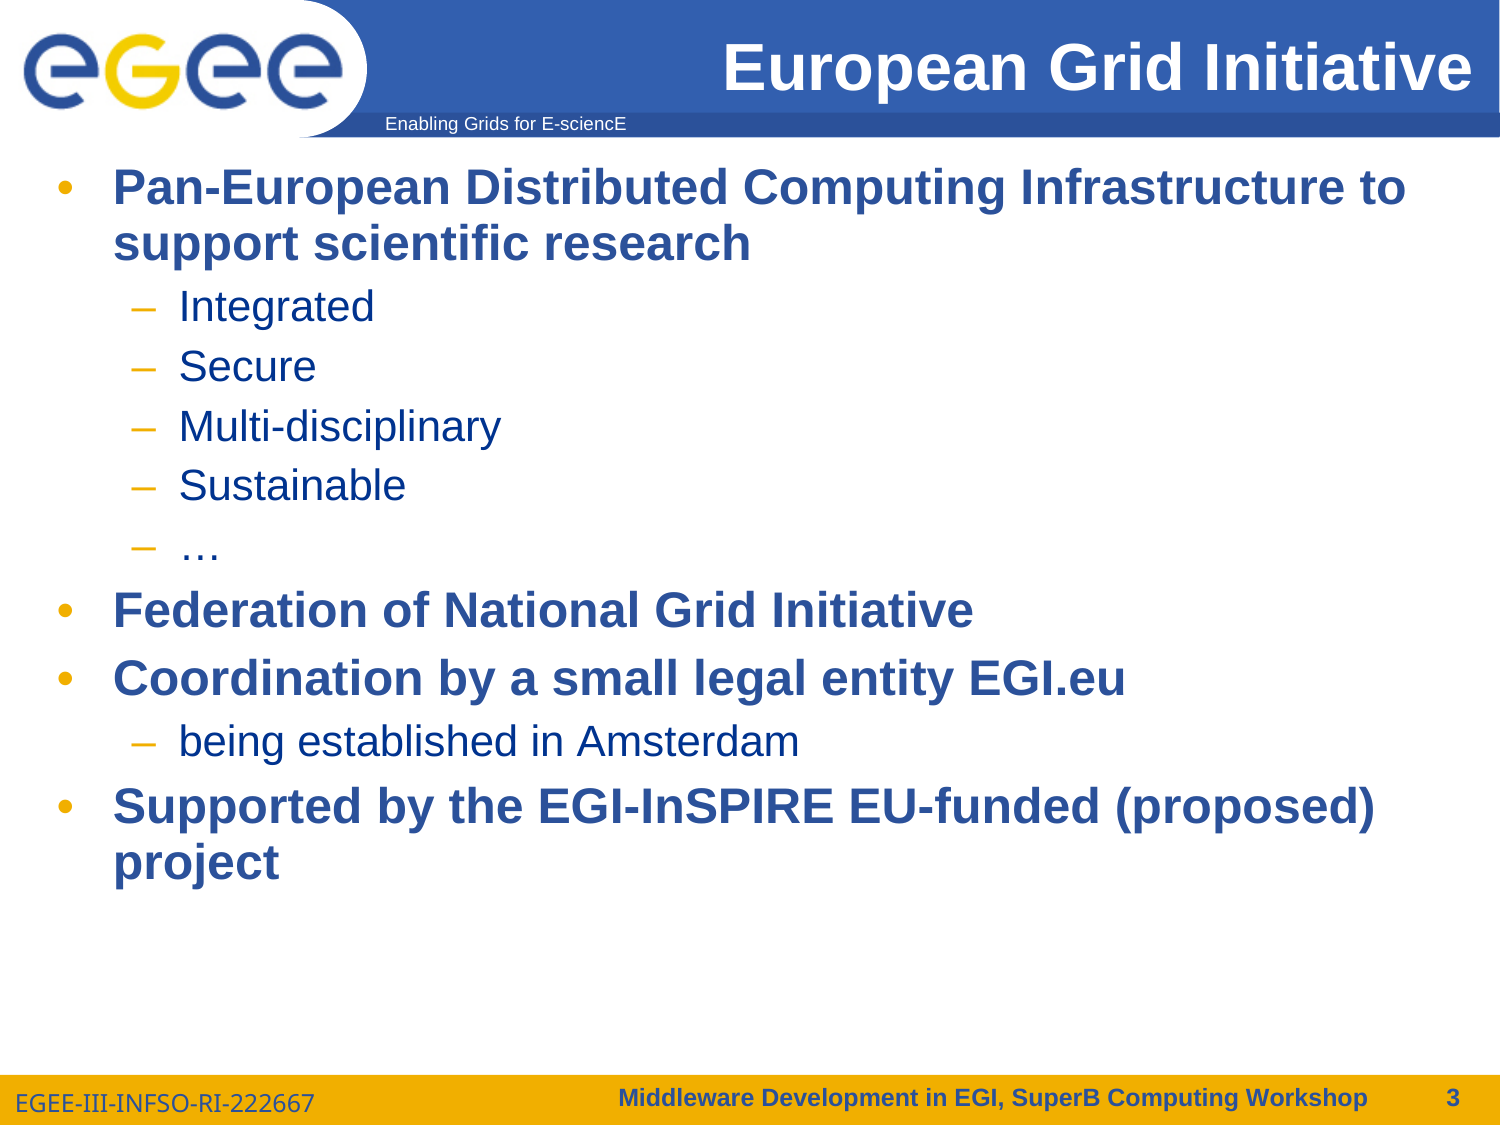

# European Grid Initiative
Pan-European Distributed Computing Infrastructure to support scientific research
Integrated
Secure
Multi-disciplinary
Sustainable
…
Federation of National Grid Initiative
Coordination by a small legal entity EGI.eu
being established in Amsterdam
Supported by the EGI-InSPIRE EU-funded (proposed) project
Middleware Development in EGI, SuperB Computing Workshop
3